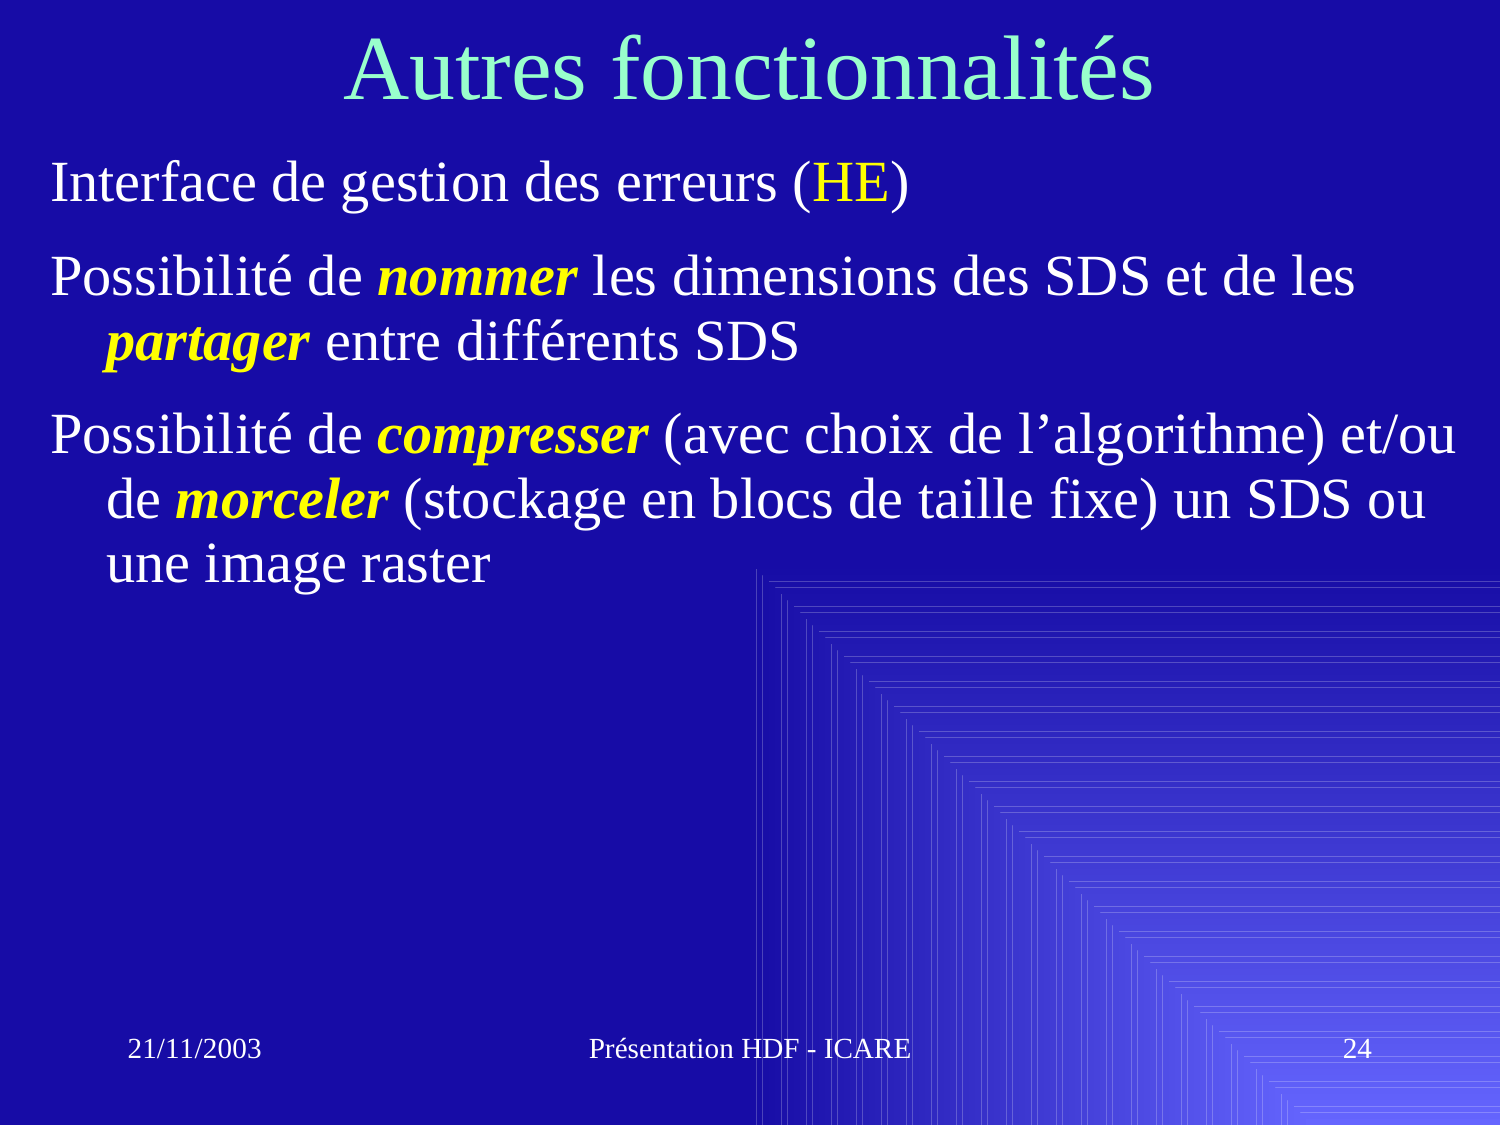

# Autres fonctionnalités
Interface de gestion des erreurs (HE)
Possibilité de nommer les dimensions des SDS et de les partager entre différents SDS
Possibilité de compresser (avec choix de l’algorithme) et/ou de morceler (stockage en blocs de taille fixe) un SDS ou une image raster
21/11/2003
Présentation HDF - ICARE
24